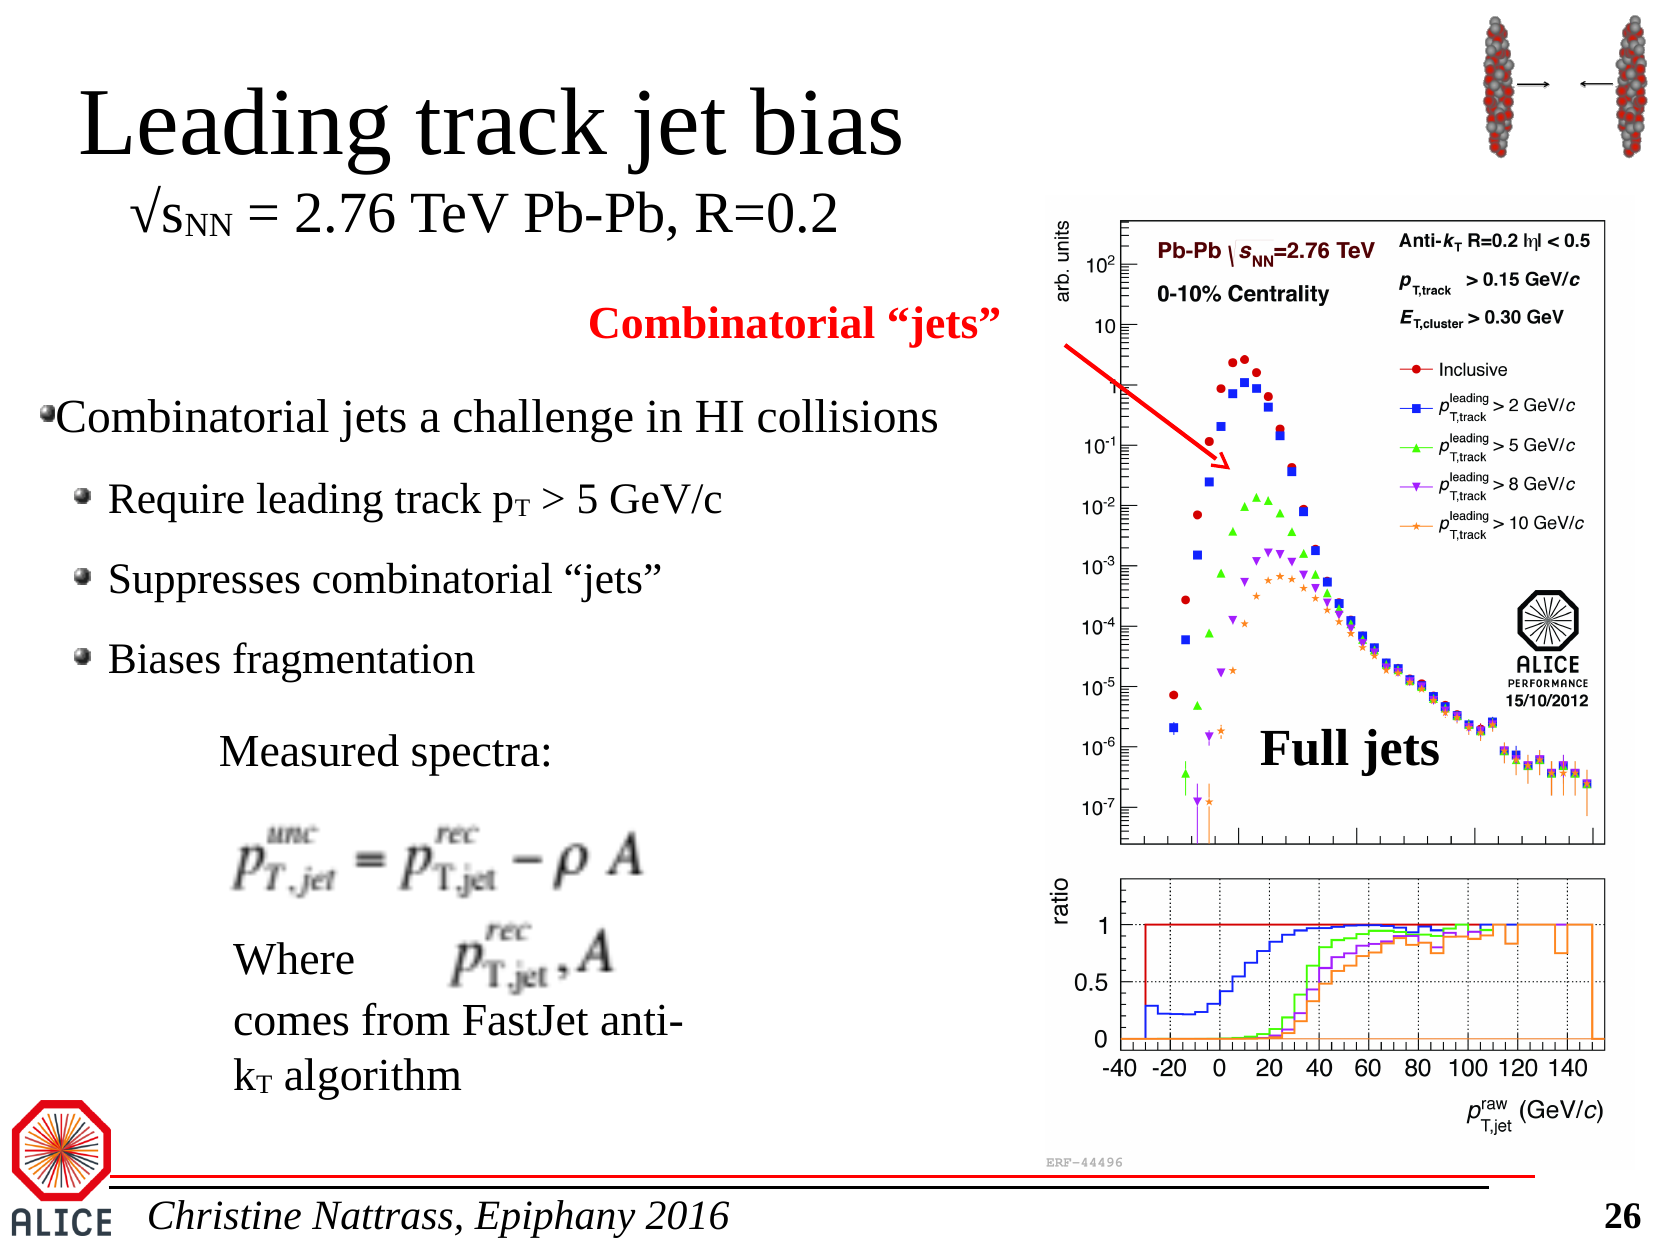

# Leading track jet bias √sNN = 2.76 TeV Pb-Pb, R=0.2
Combinatorial “jets”
Combinatorial jets a challenge in HI collisions
Require leading track pT > 5 GeV/c
Suppresses combinatorial “jets”
Biases fragmentation
Full jets
Measured spectra:
Where
comes from FastJet anti-kT algorithm